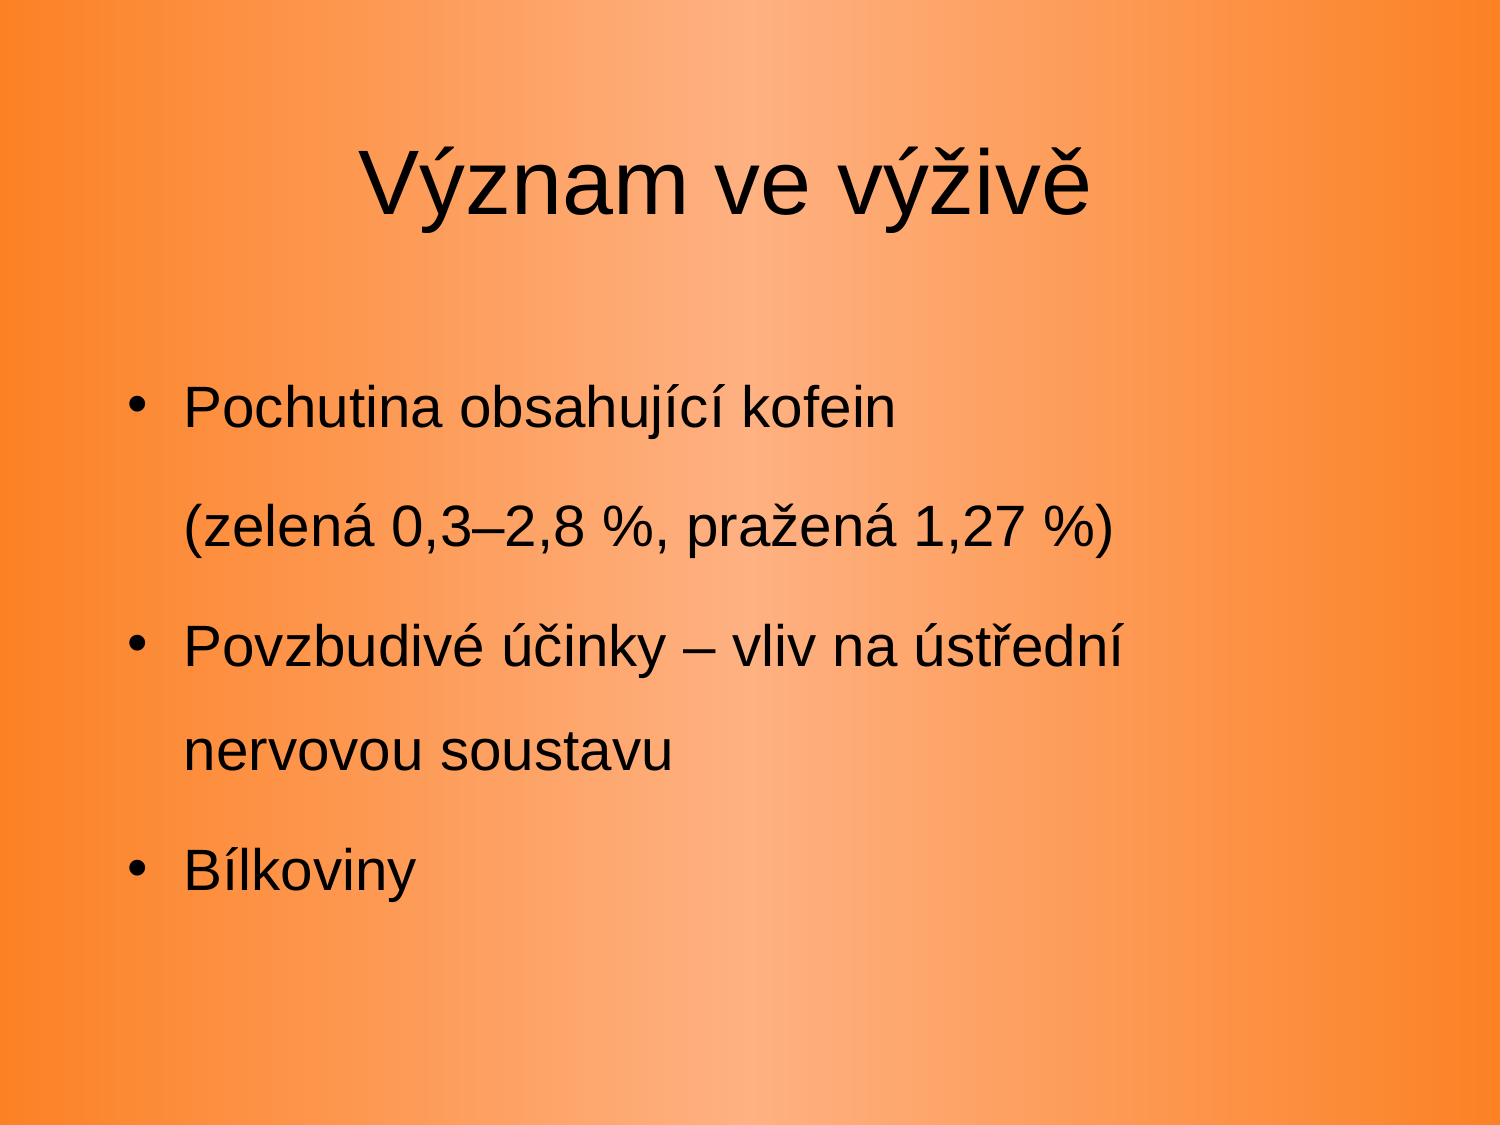

# Význam ve výživě
Pochutina obsahující kofein
	(zelená 0,3–2,8 %, pražená 1,27 %)
Povzbudivé účinky – vliv na ústřední nervovou soustavu
Bílkoviny